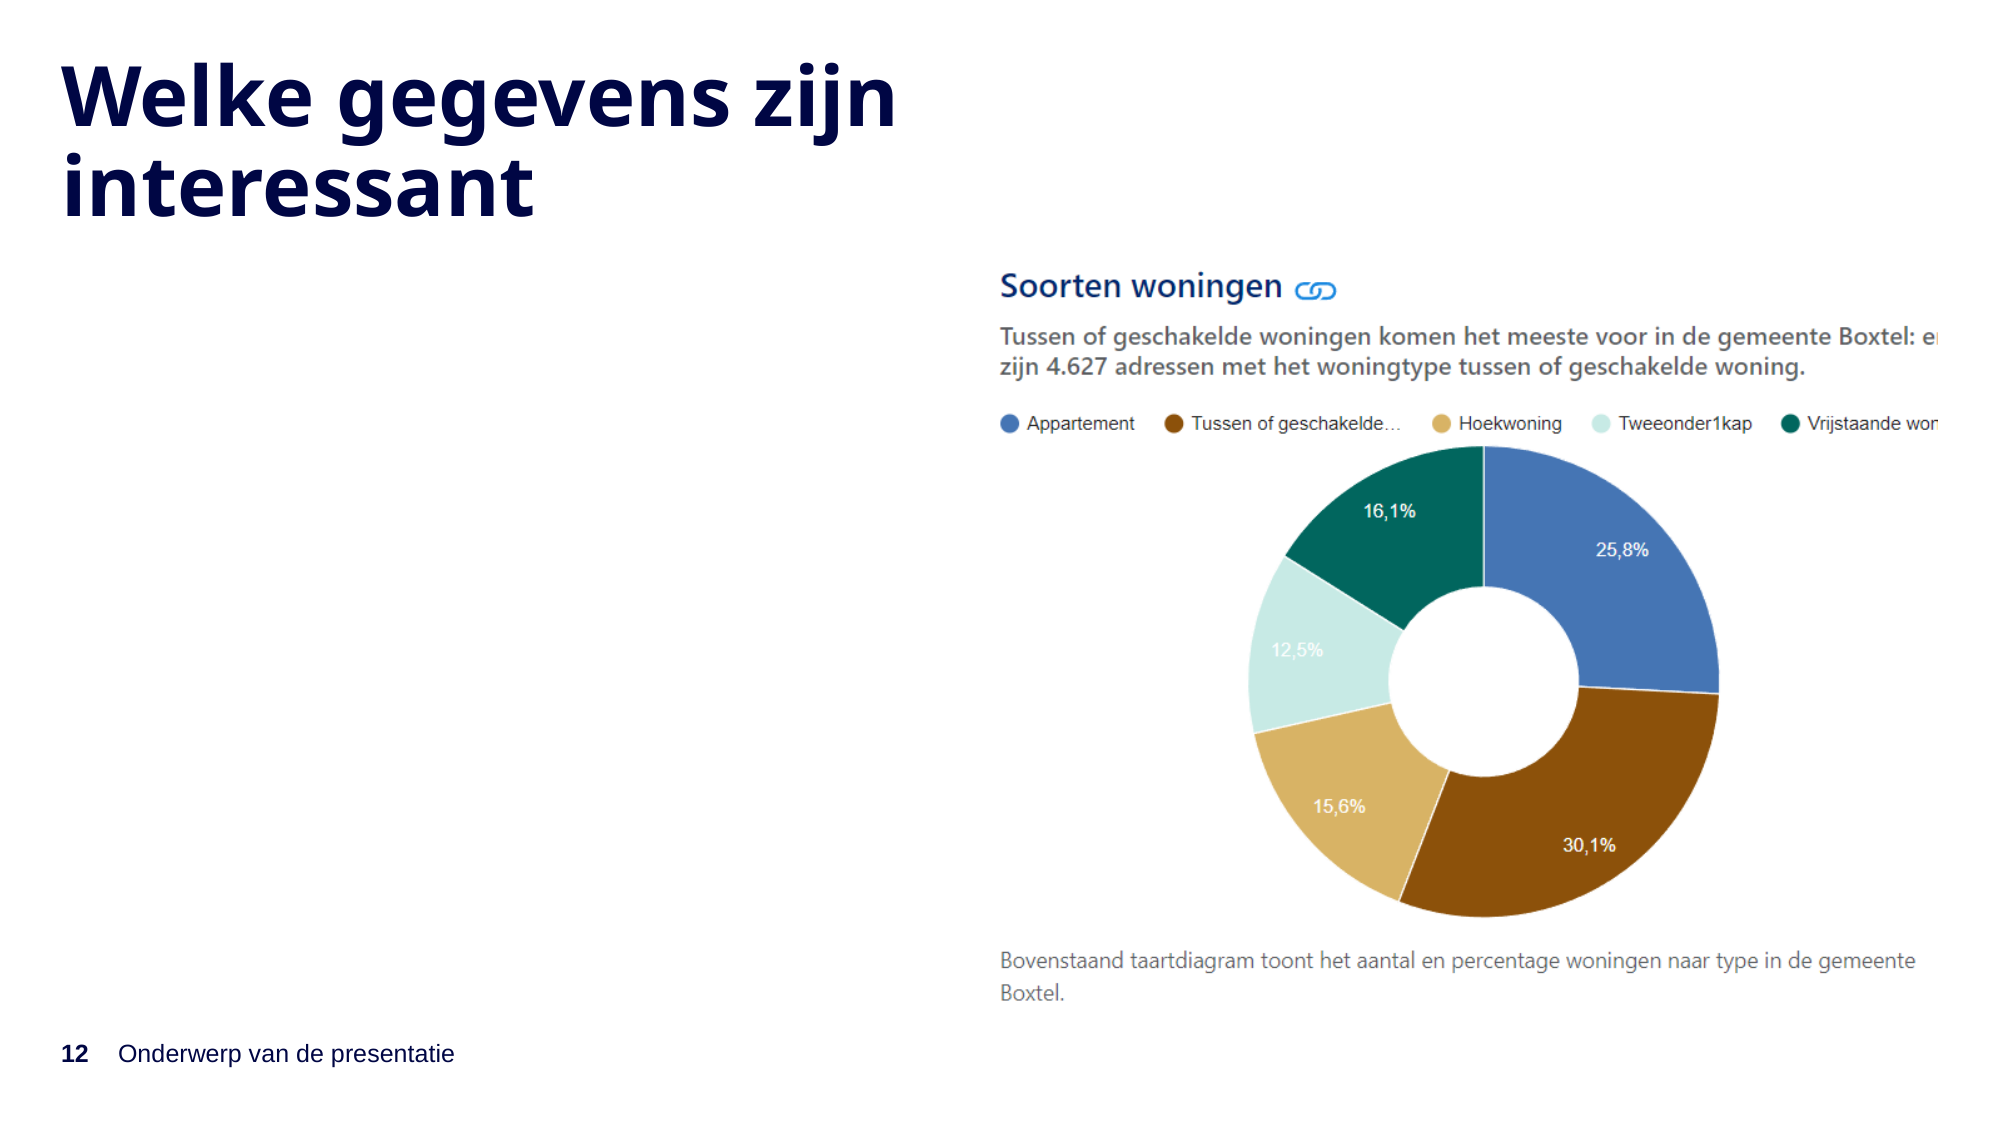

# Welke gegevens zijn interessant
Onderwerp van de presentatie